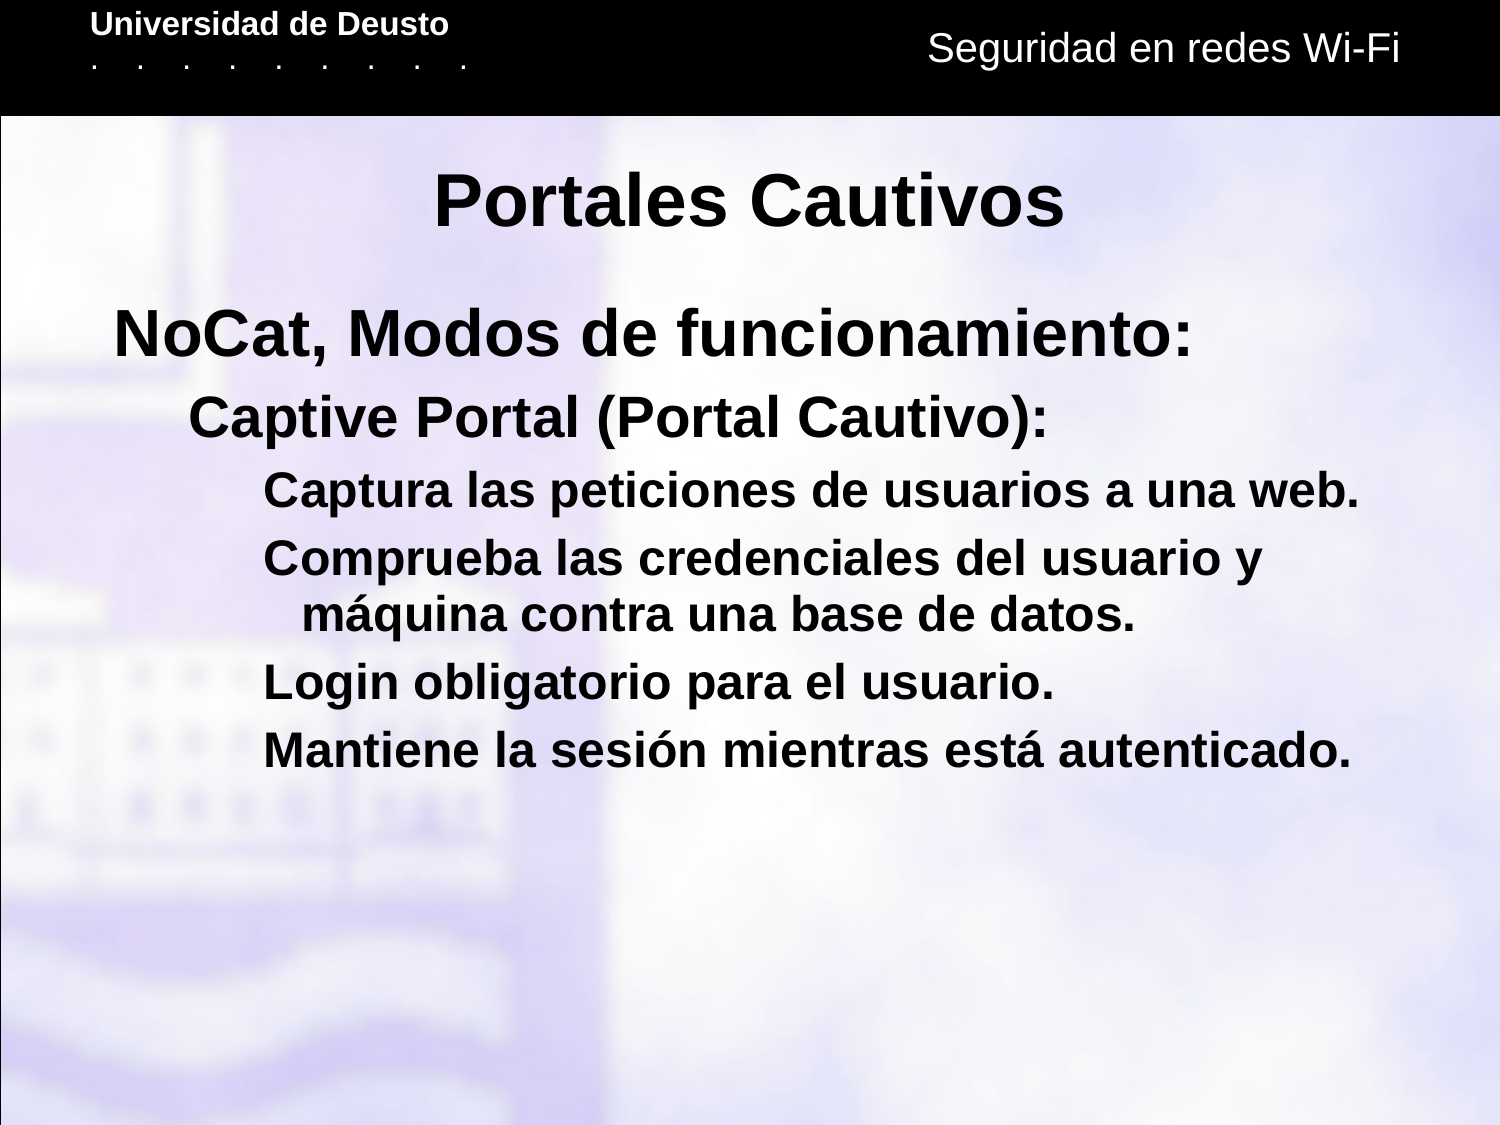

# Portales Cautivos
NoCat, Modos de funcionamiento:
Captive Portal (Portal Cautivo):
Captura las peticiones de usuarios a una web.
Comprueba las credenciales del usuario y máquina contra una base de datos.
Login obligatorio para el usuario.
Mantiene la sesión mientras está autenticado.